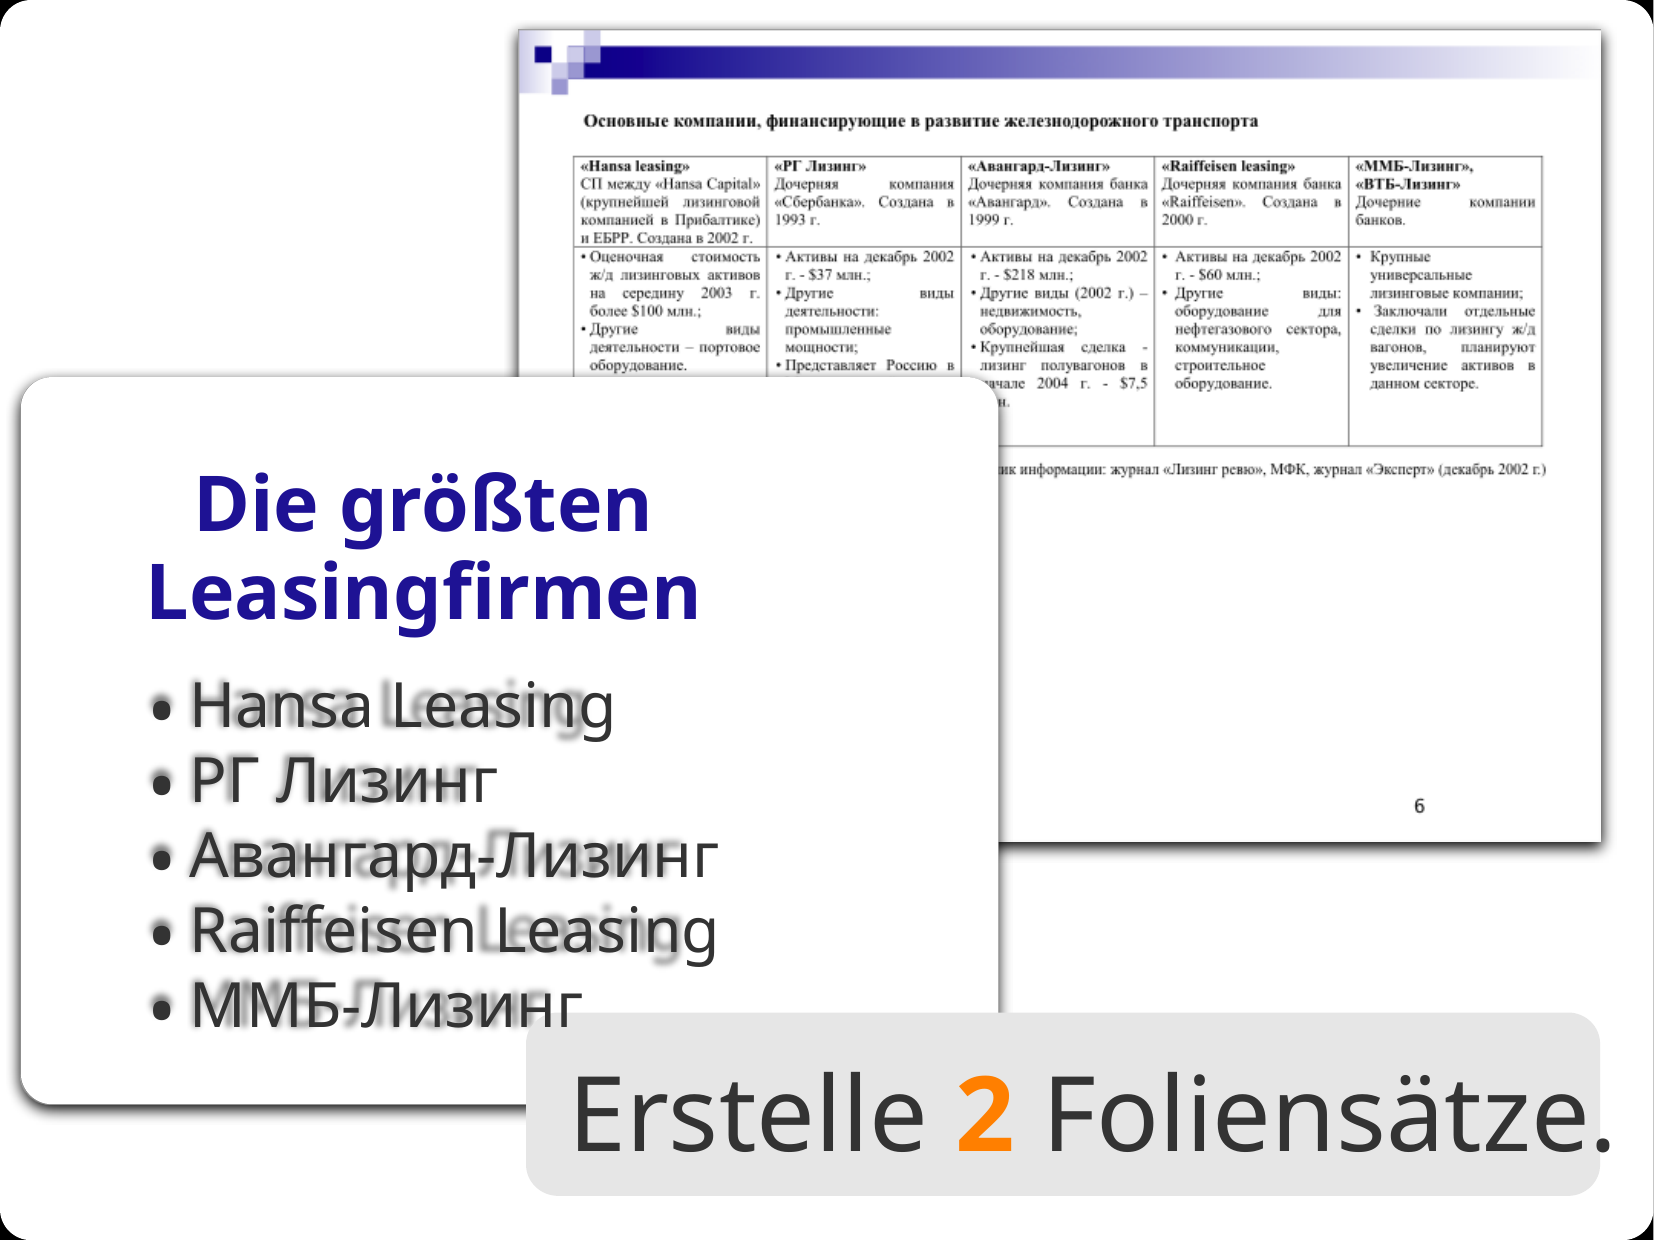

Die größten
 Leasingfirmen
•
Hansa Leasing
•
РГ Лизинг
•
Авангард-Лизинг
•
Raiffeisen Leasing
•
ММБ-Лизинг
Erstelle 2 Foliensätze.